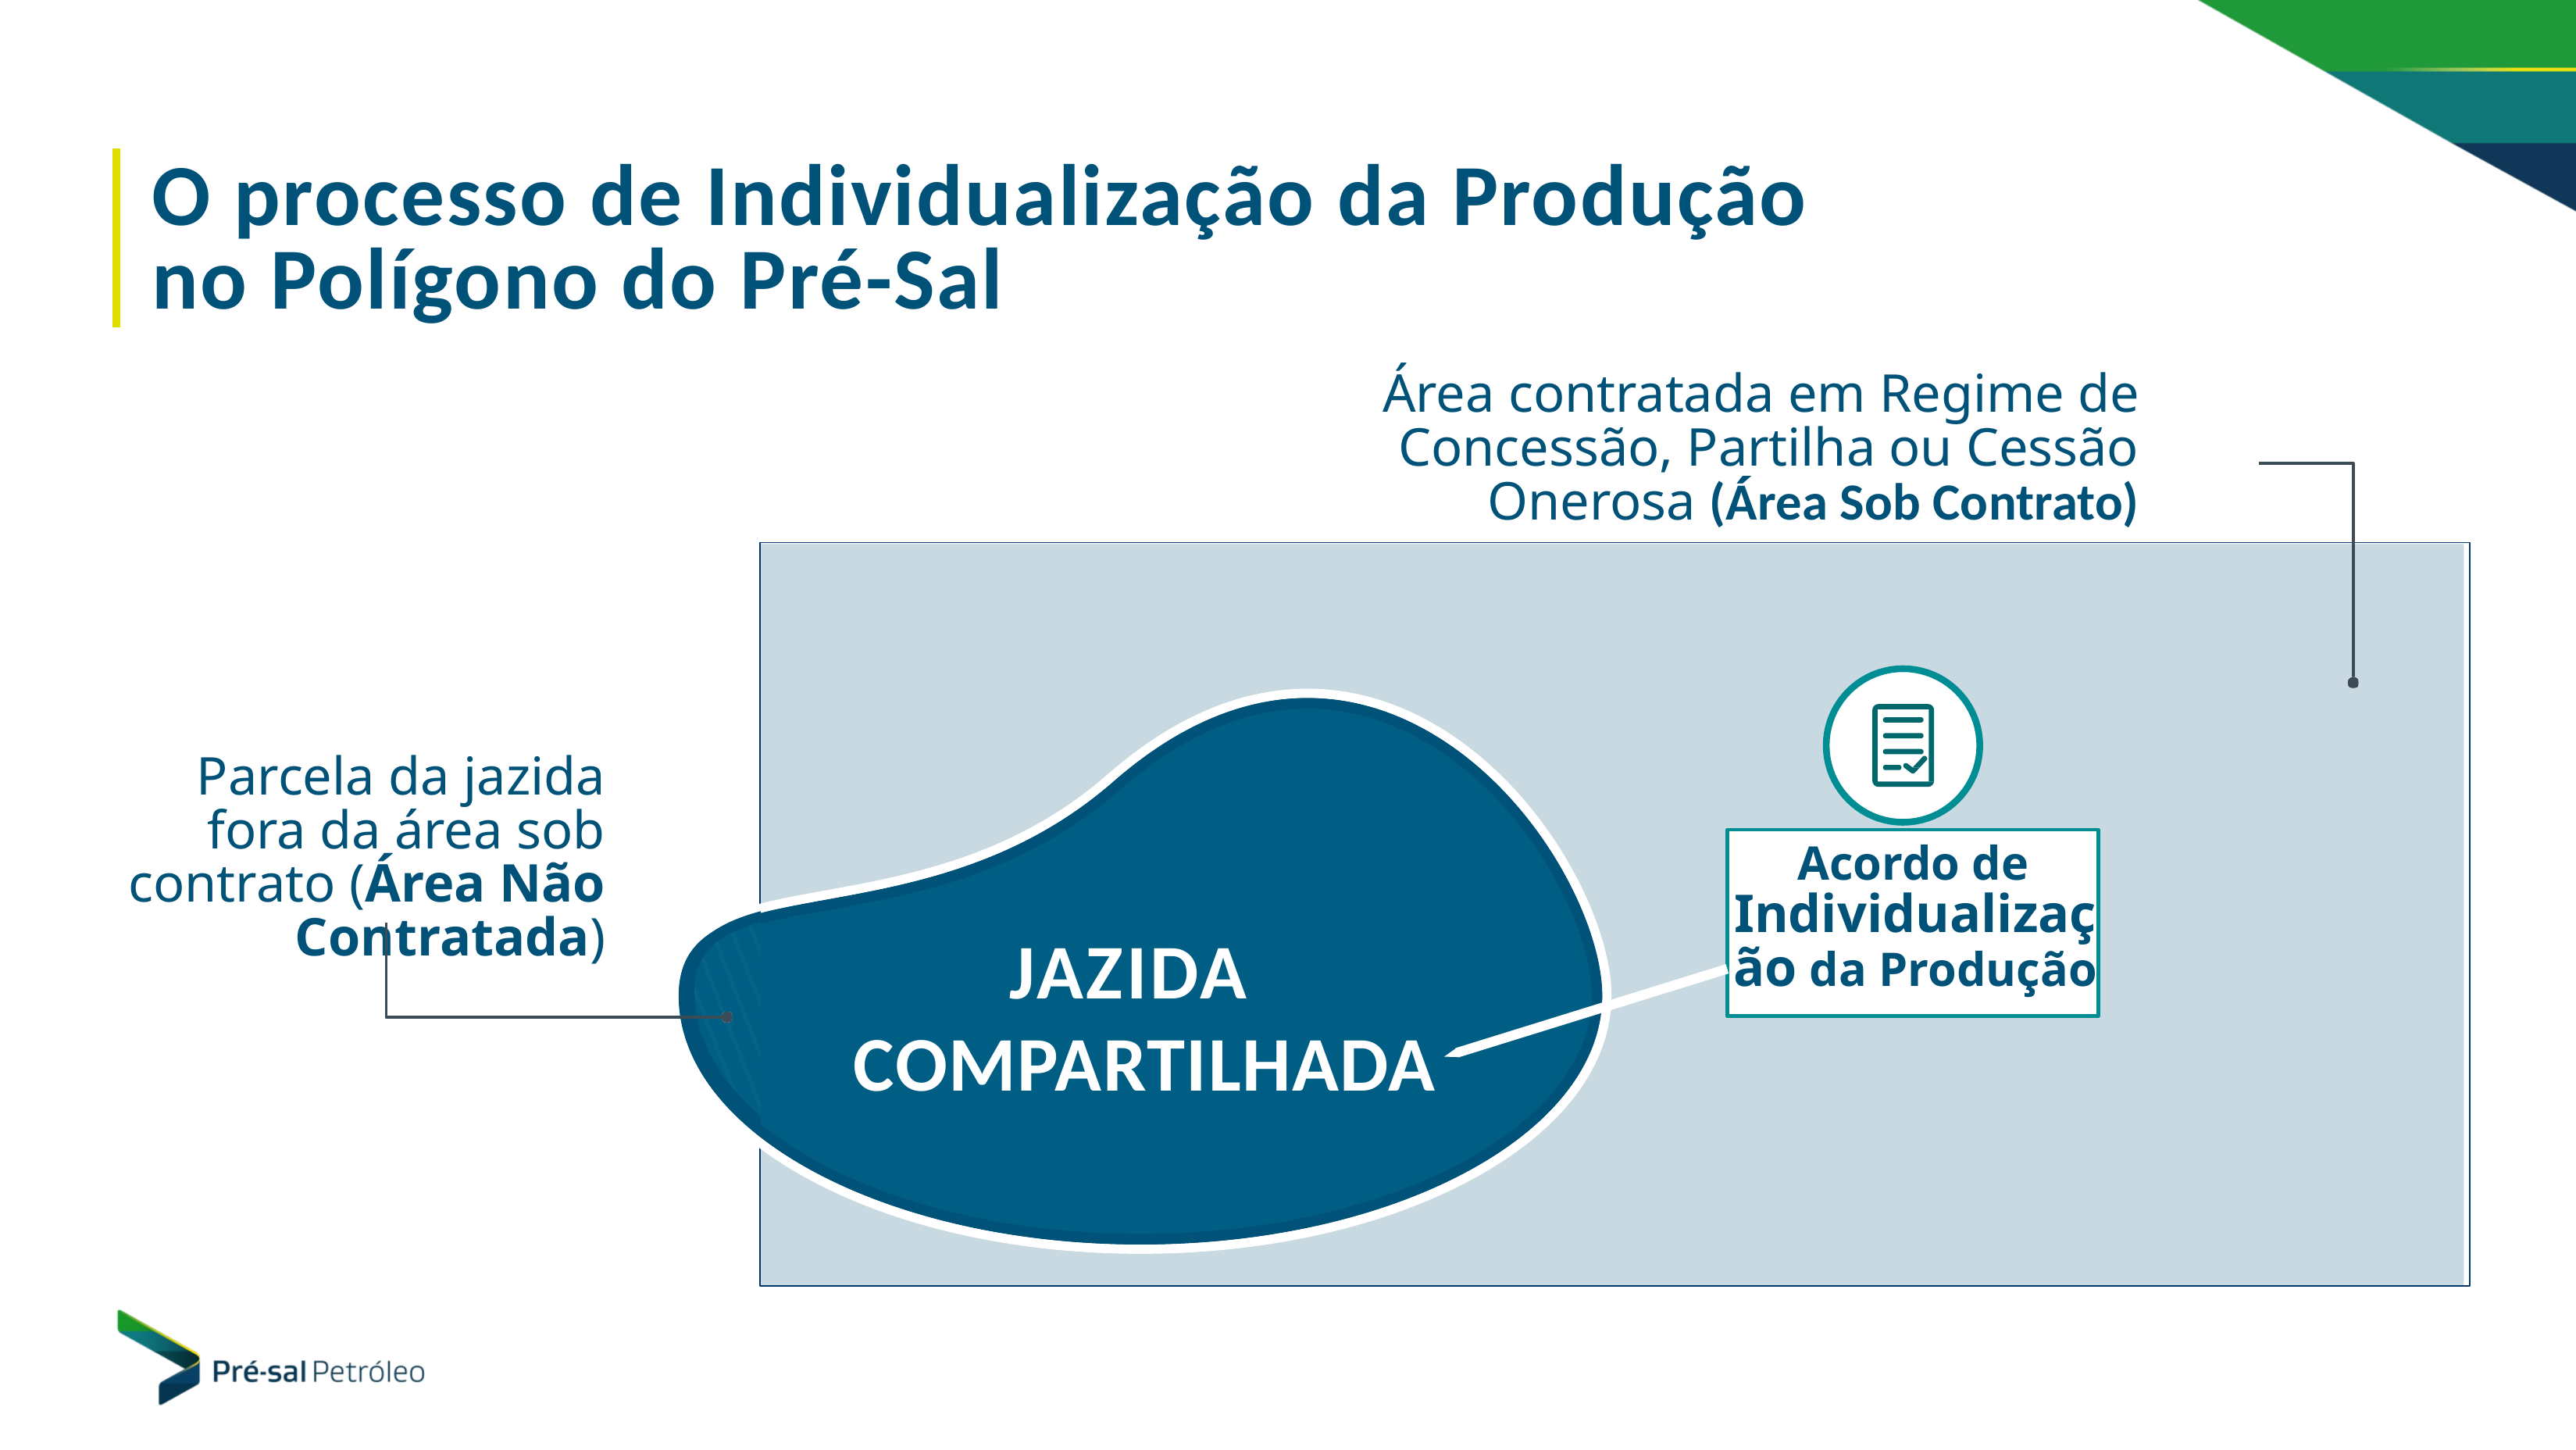

# O processo de Individualização da Produção no Polígono do Pré-Sal
Área contratada em Regime de Concessão, Partilha ou Cessão Onerosa (Área Sob Contrato)
Parcela da jazida fora da área sob contrato (Área Não Contratada)
Acordo de Individualização da Produção
JAZIDA
COMPARTILHADA